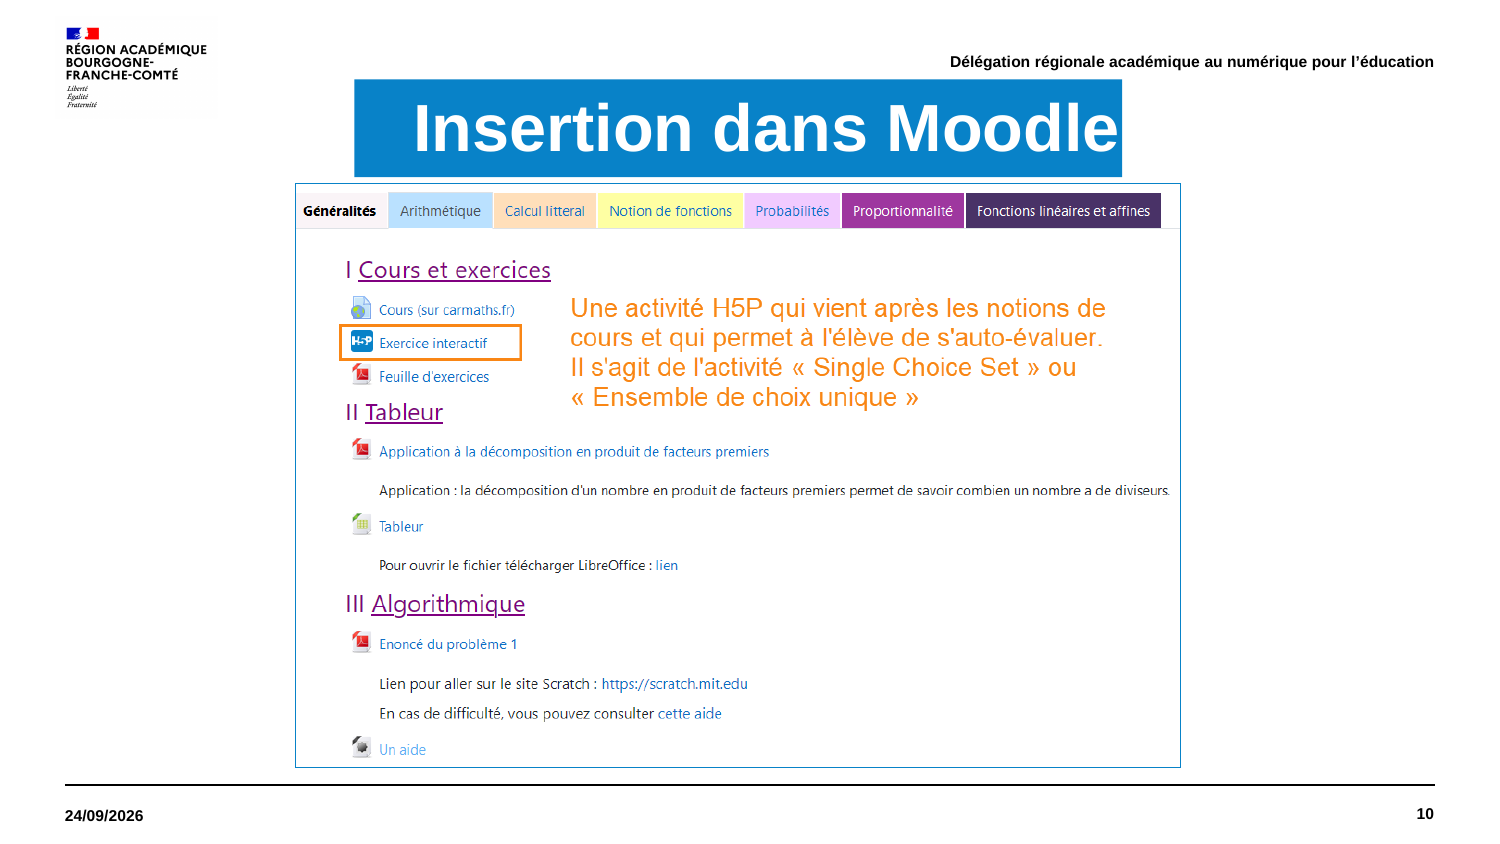

Délégation régionale académique au numérique pour l’éducation
Insertion dans Moodle